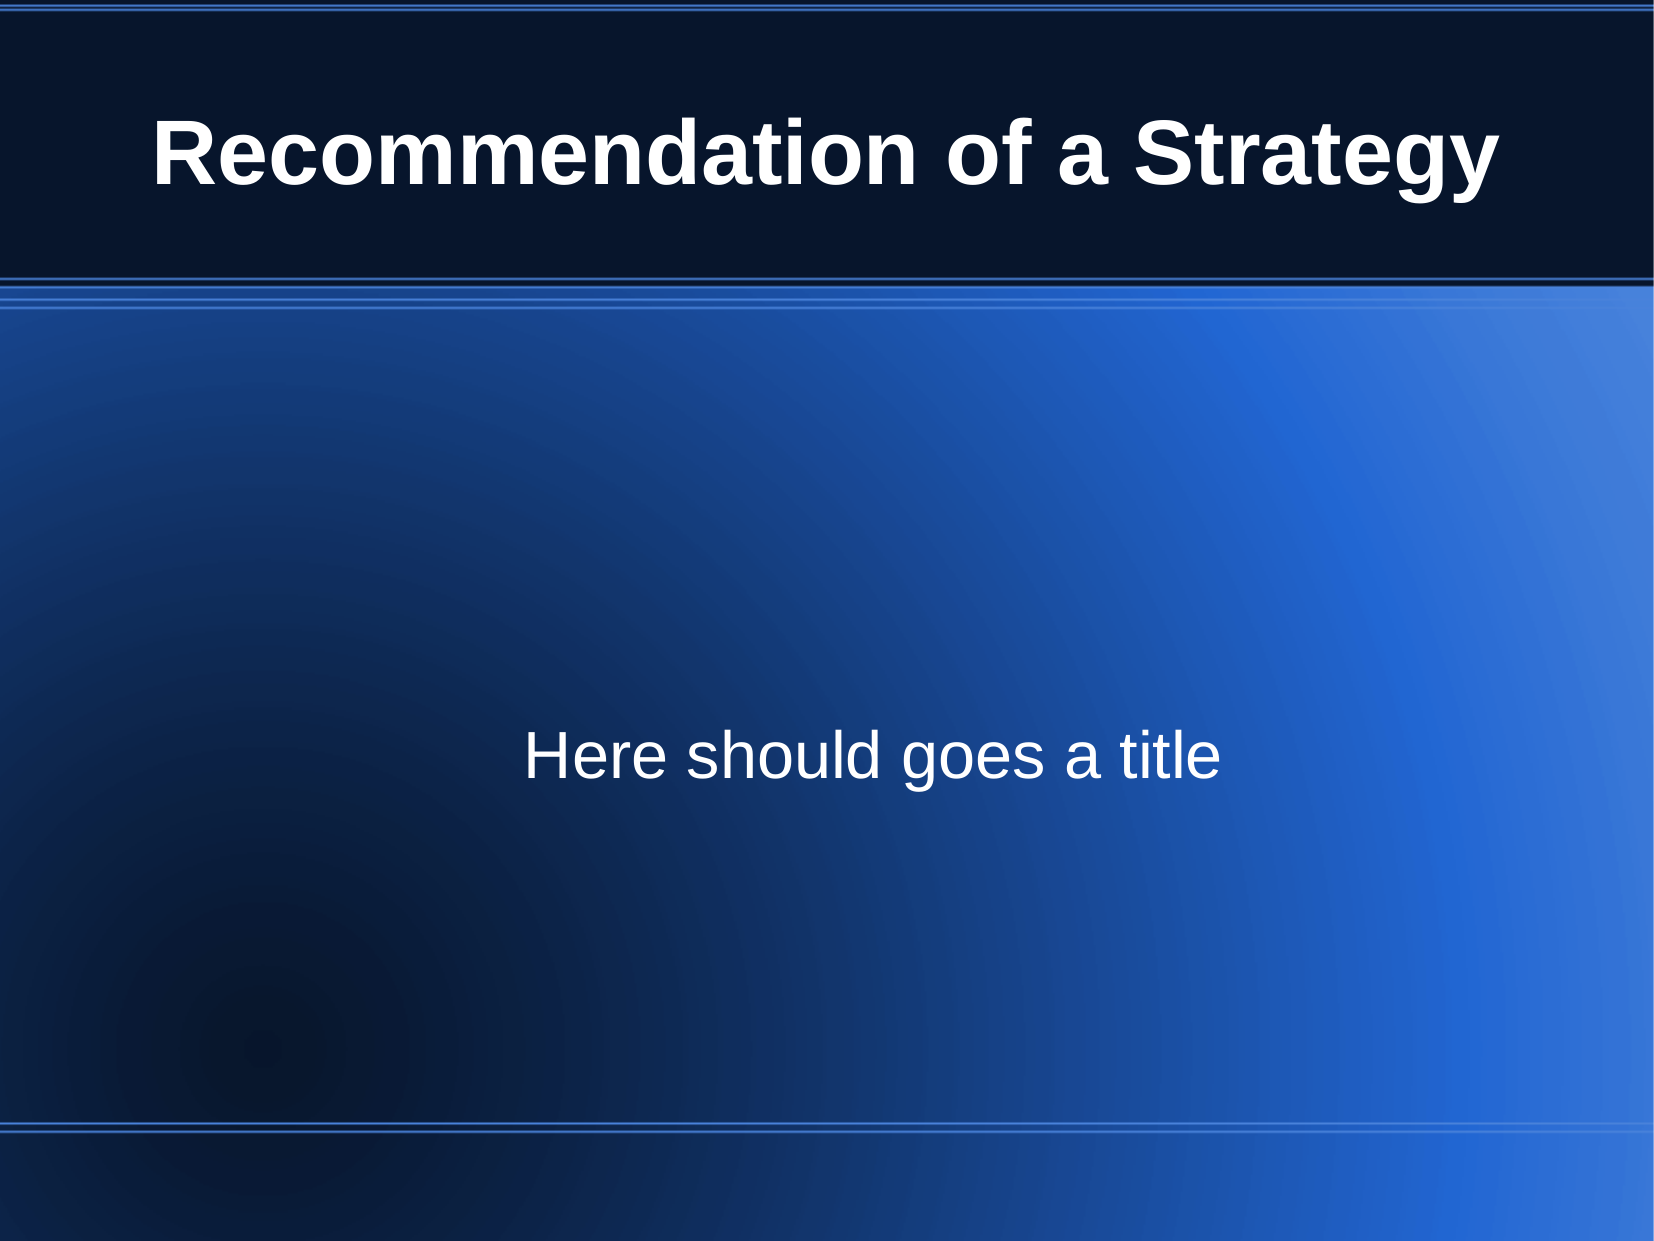

# Recommendation of a Strategy
Here should goes a title